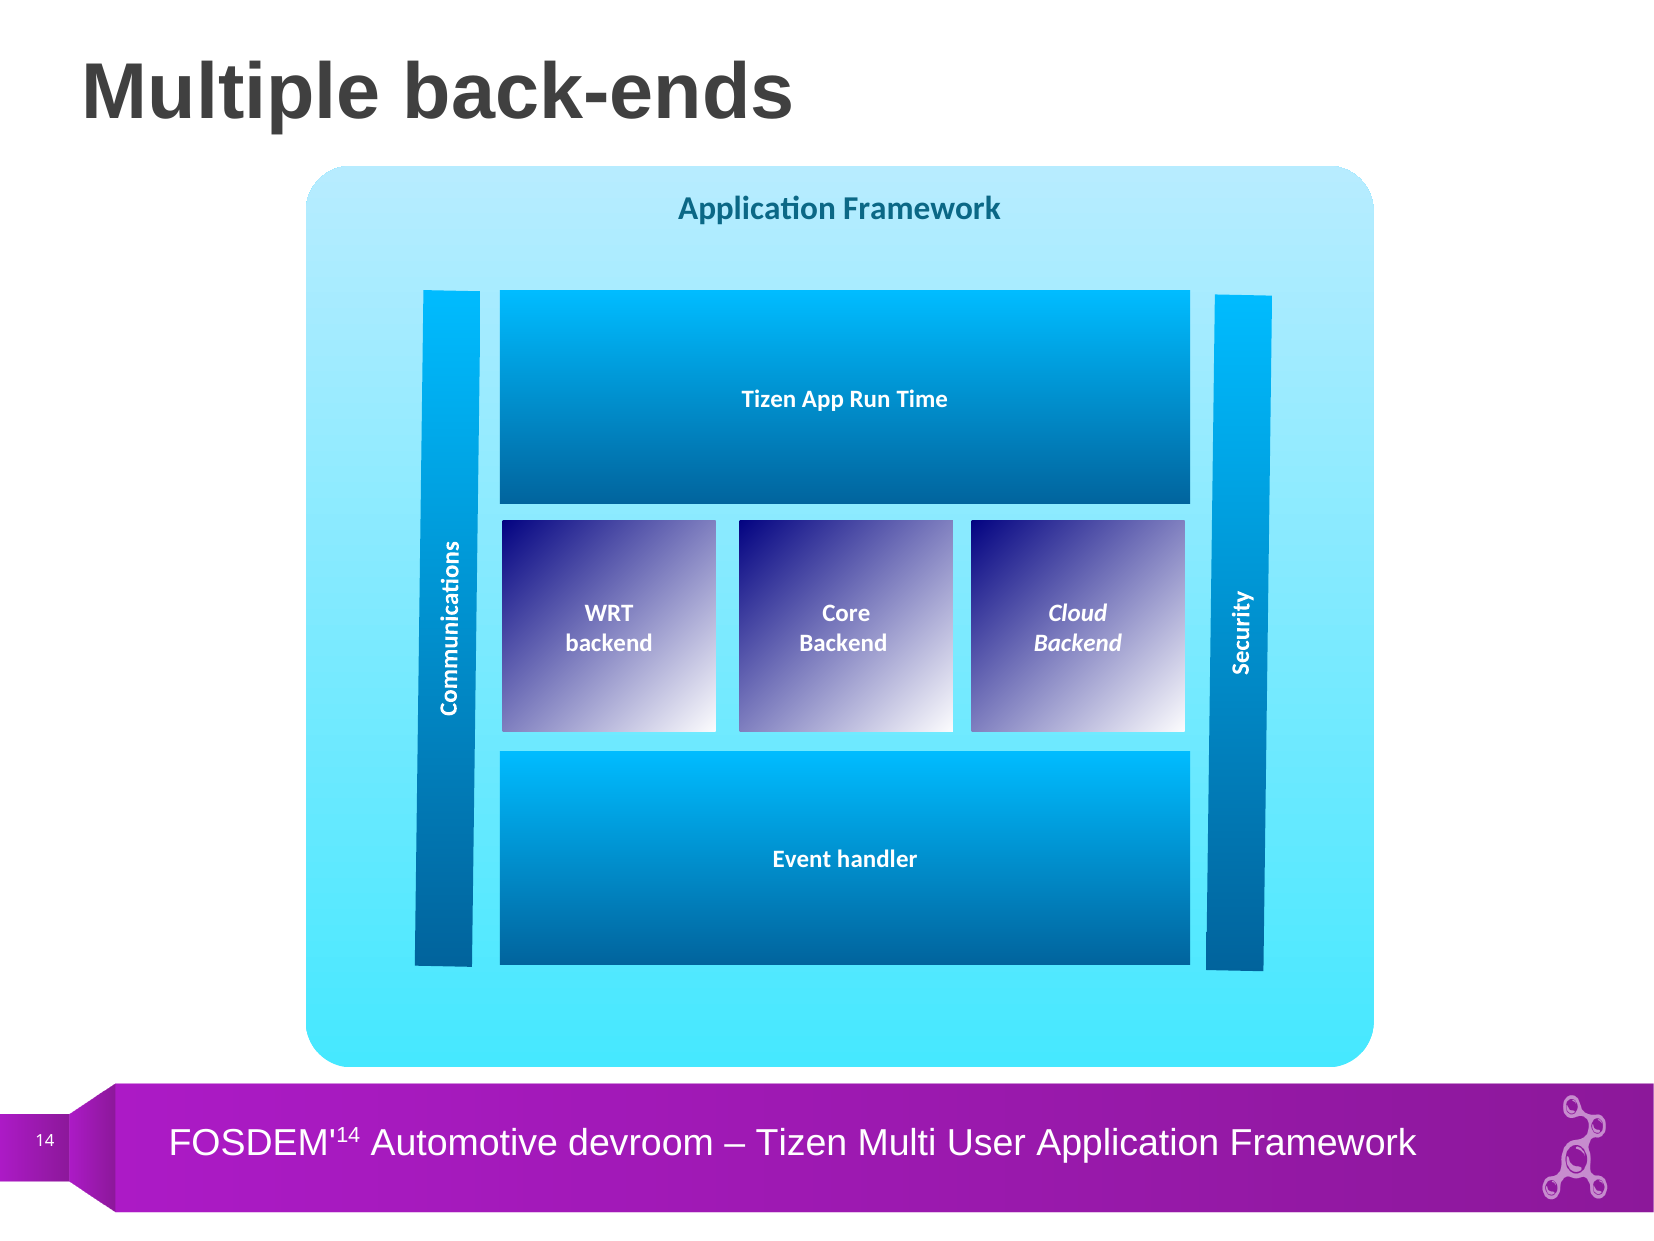

# Multiple back-ends
Application Framework
Tizen App Run Time
Security
WRT
backend
Core
Backend
Cloud
Backend
Communications
Security
Event handler